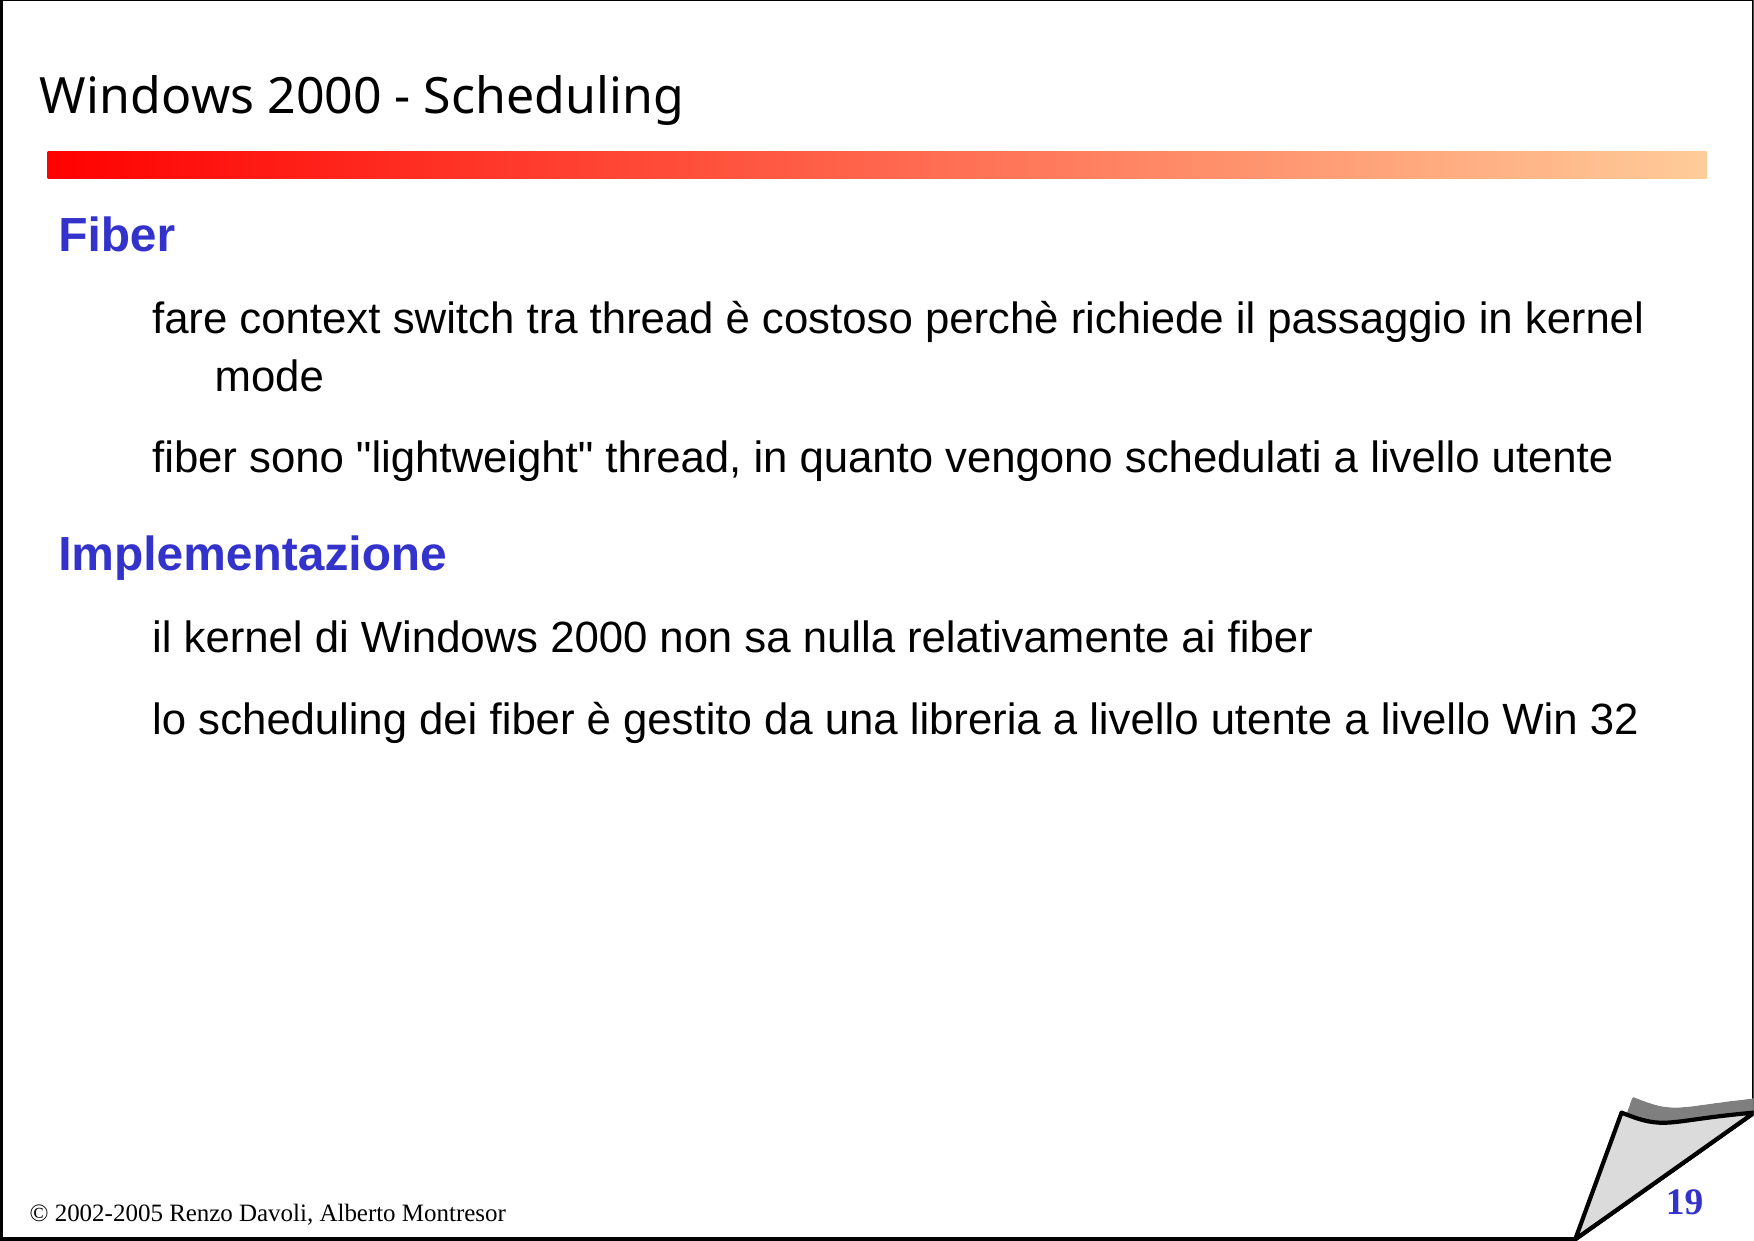

# Windows 2000 - Scheduling
Fiber
fare context switch tra thread è costoso perchè richiede il passaggio in kernel mode
fiber sono "lightweight" thread, in quanto vengono schedulati a livello utente
Implementazione
il kernel di Windows 2000 non sa nulla relativamente ai fiber
lo scheduling dei fiber è gestito da una libreria a livello utente a livello Win 32